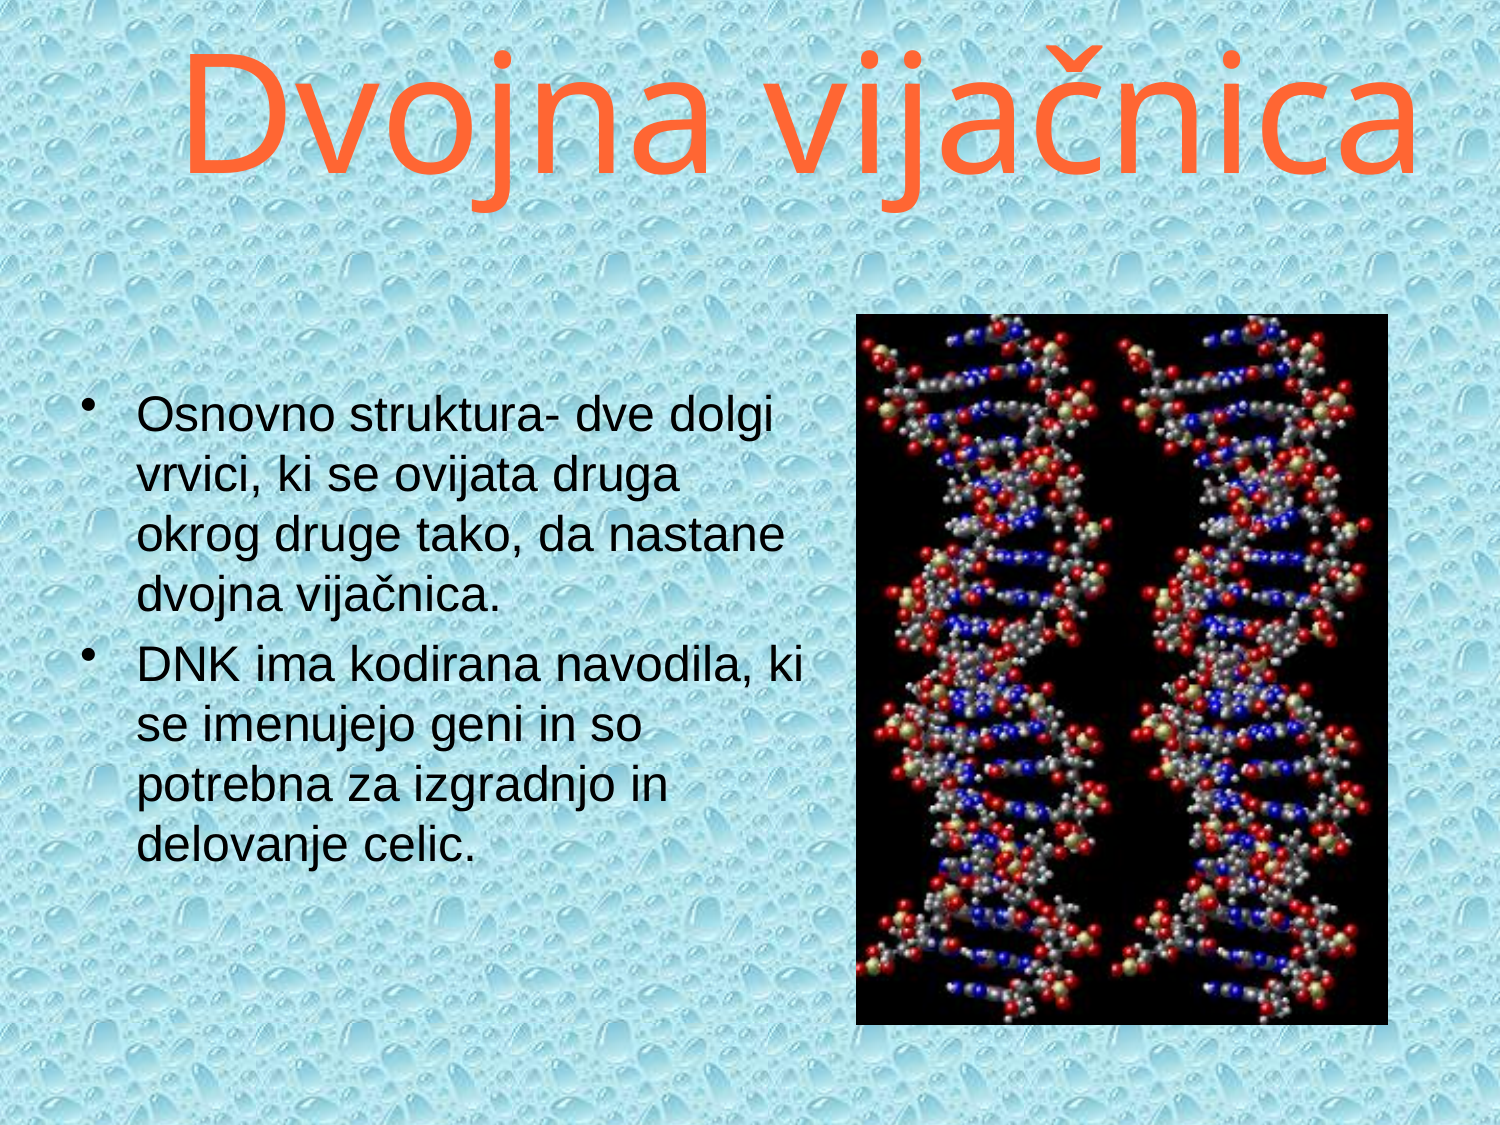

Dvojna vijačnica
# Osnovno struktura- dve dolgi vrvici, ki se ovijata druga okrog druge tako, da nastane dvojna vijačnica.
DNK ima kodirana navodila, ki se imenujejo geni in so potrebna za izgradnjo in delovanje celic.